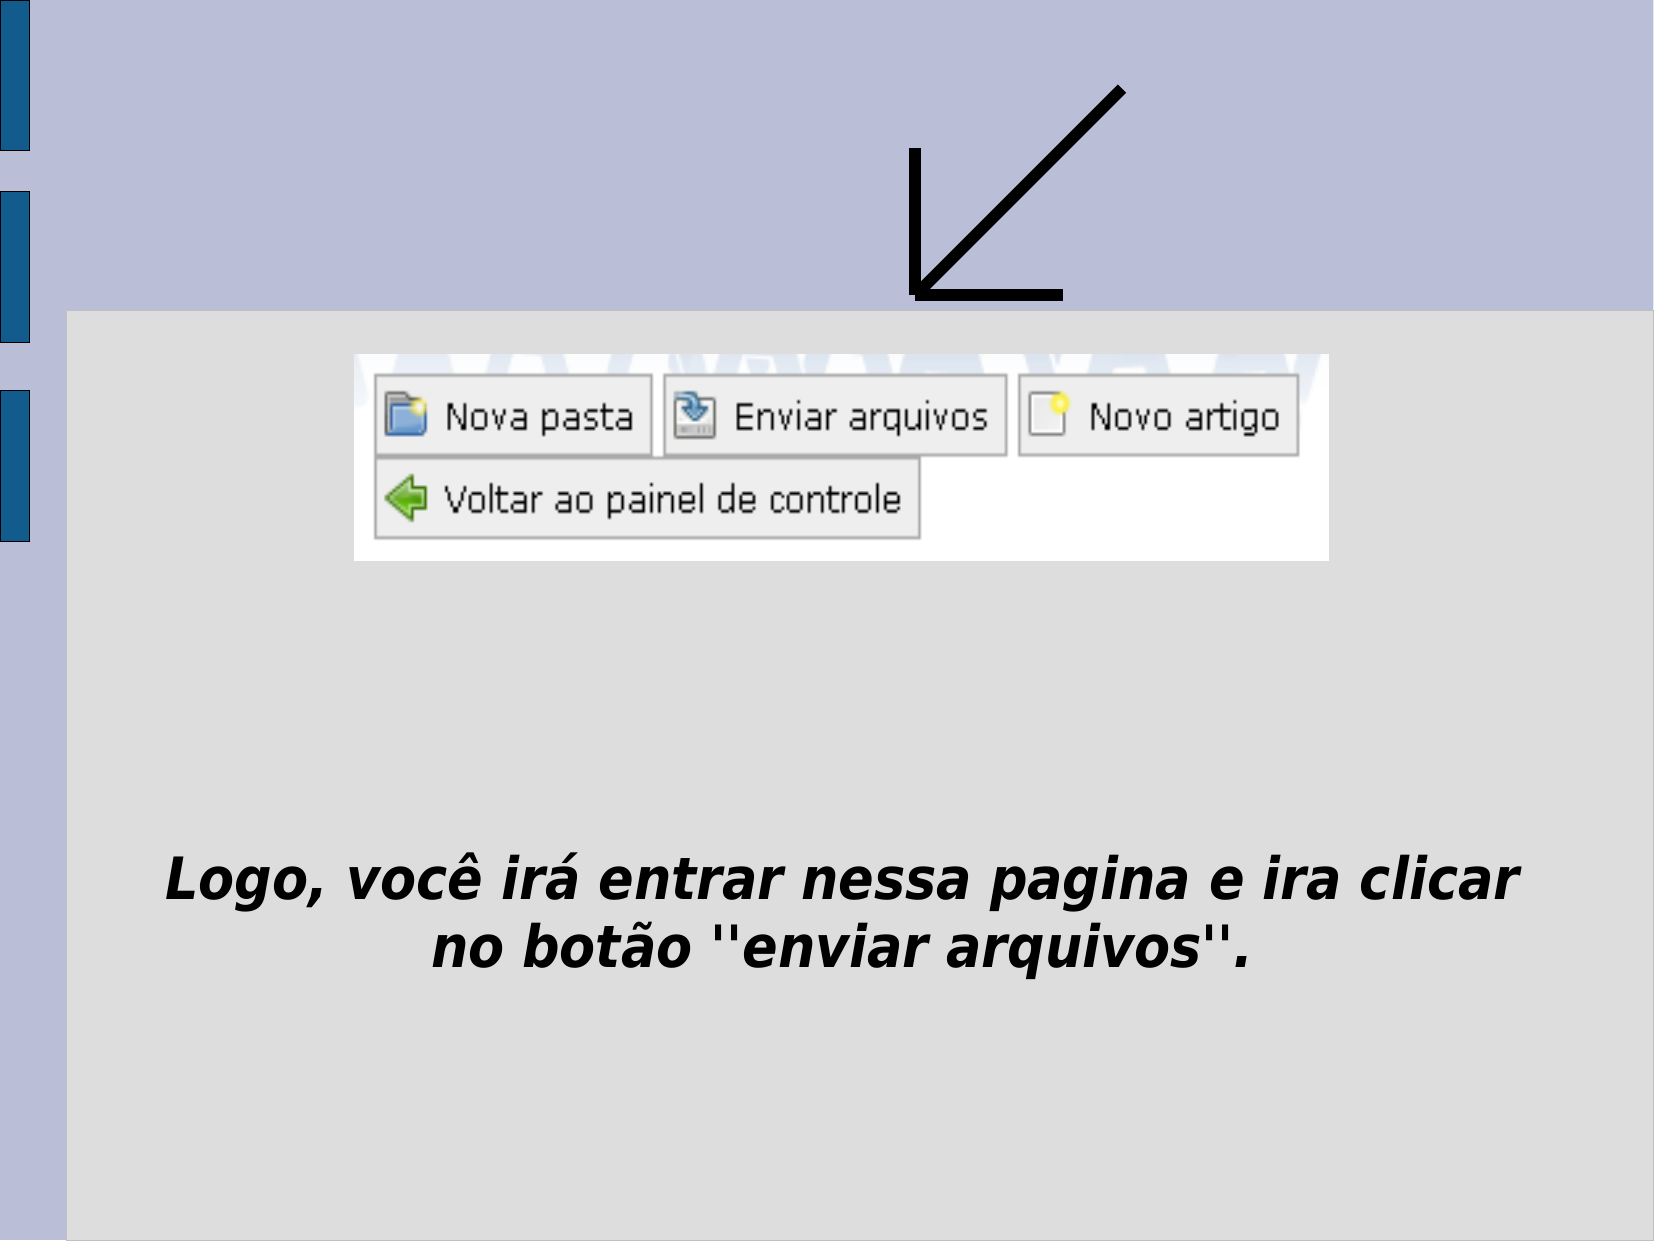

# Logo, você irá entrar nessa pagina e ira clicar no botão ''enviar arquivos''.